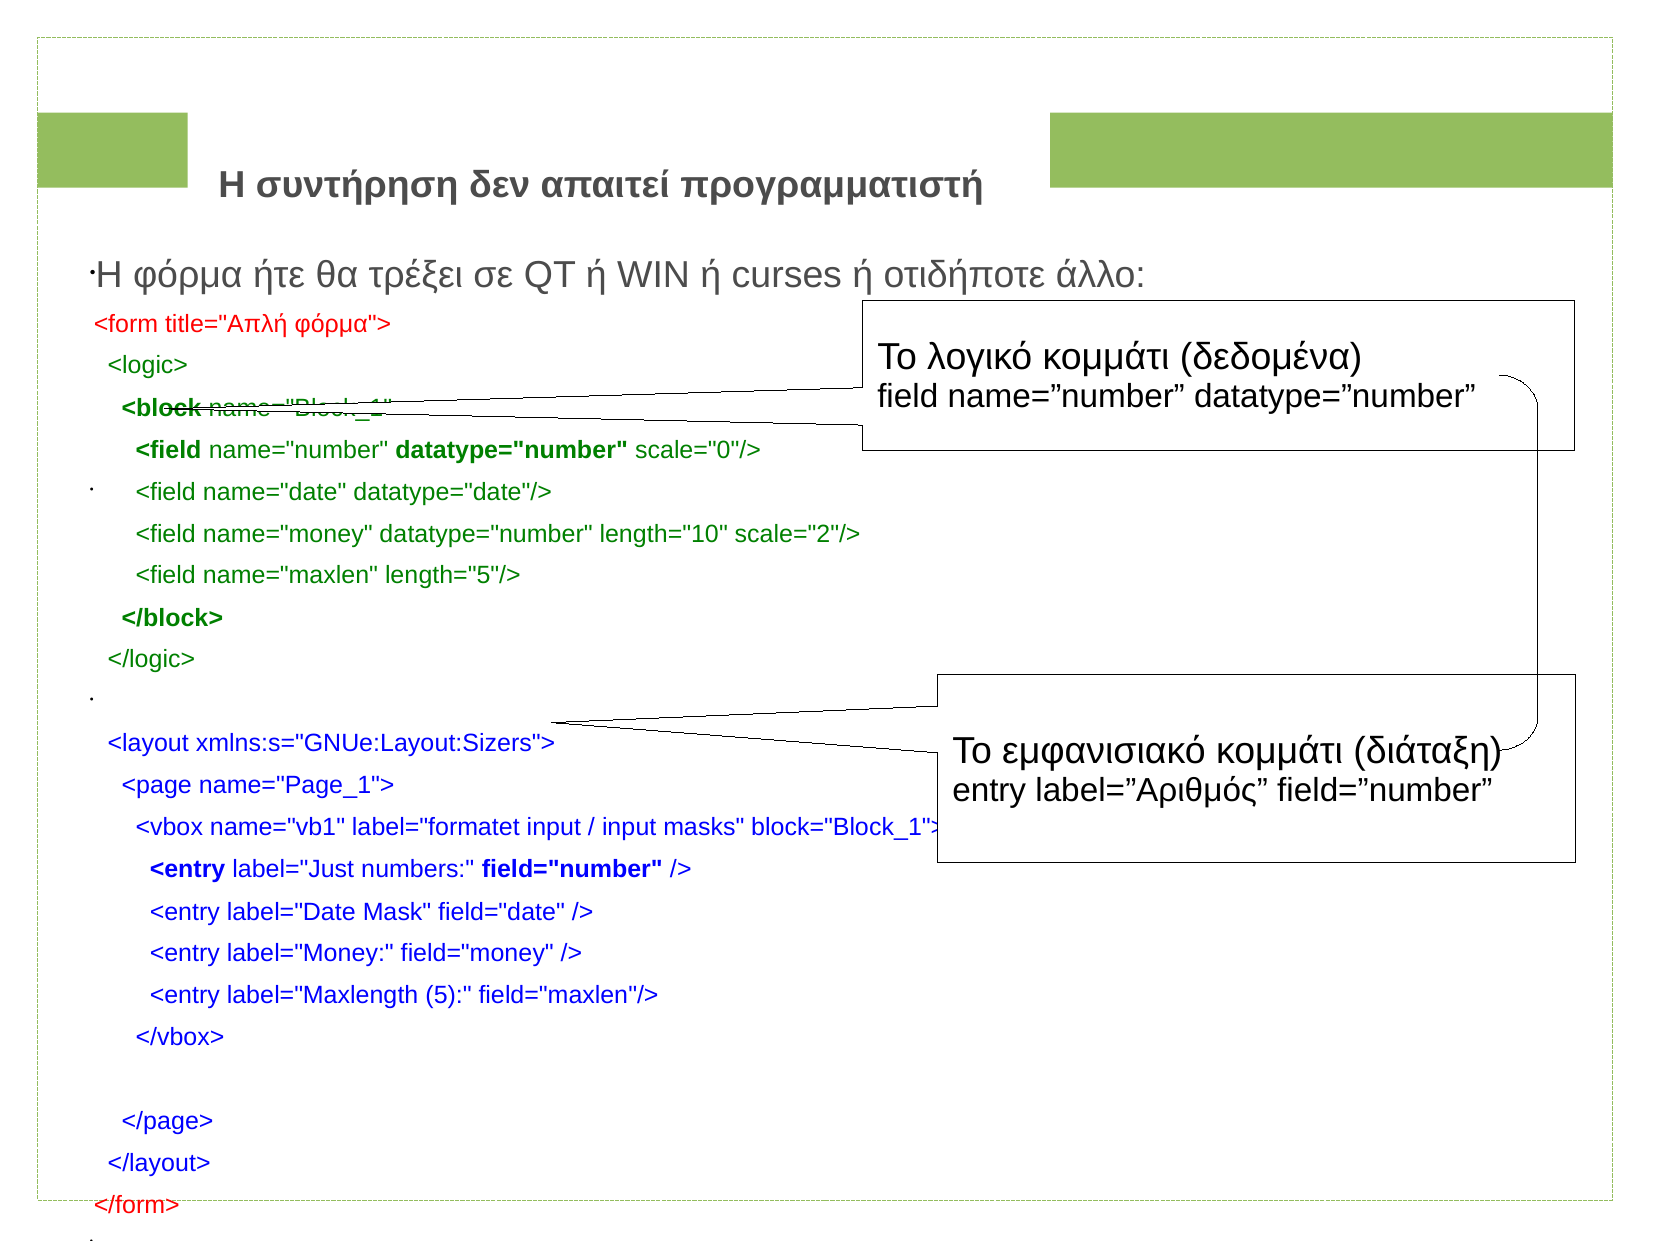

Η συντήρηση δεν απαιτεί προγραμματιστή
Η φόρμα ήτε θα τρέξει σε QT ή WIN ή curses ή οτιδήποτε άλλο:
<form title="Απλή φόρμα">
 <logic>
 <block name="Block_1">
 <field name="number" datatype="number" scale="0"/>
 <field name="date" datatype="date"/>
 <field name="money" datatype="number" length="10" scale="2"/>
 <field name="maxlen" length="5"/>
 </block>
 </logic>
 <layout xmlns:s="GNUe:Layout:Sizers">
 <page name="Page_1">
 <vbox name="vb1" label="formatet input / input masks" block="Block_1">
 <entry label="Just numbers:" field="number" />
 <entry label="Date Mask" field="date" />
 <entry label="Money:" field="money" />
 <entry label="Maxlength (5):" field="maxlen"/>
 </vbox>
 </page>
 </layout>
</form>
Το λογικό κομμάτι (δεδομένα)
field name=”number” datatype=”number”
Το εμφανισιακό κομμάτι (διάταξη)
entry label=”Αριθμός” field=”number”